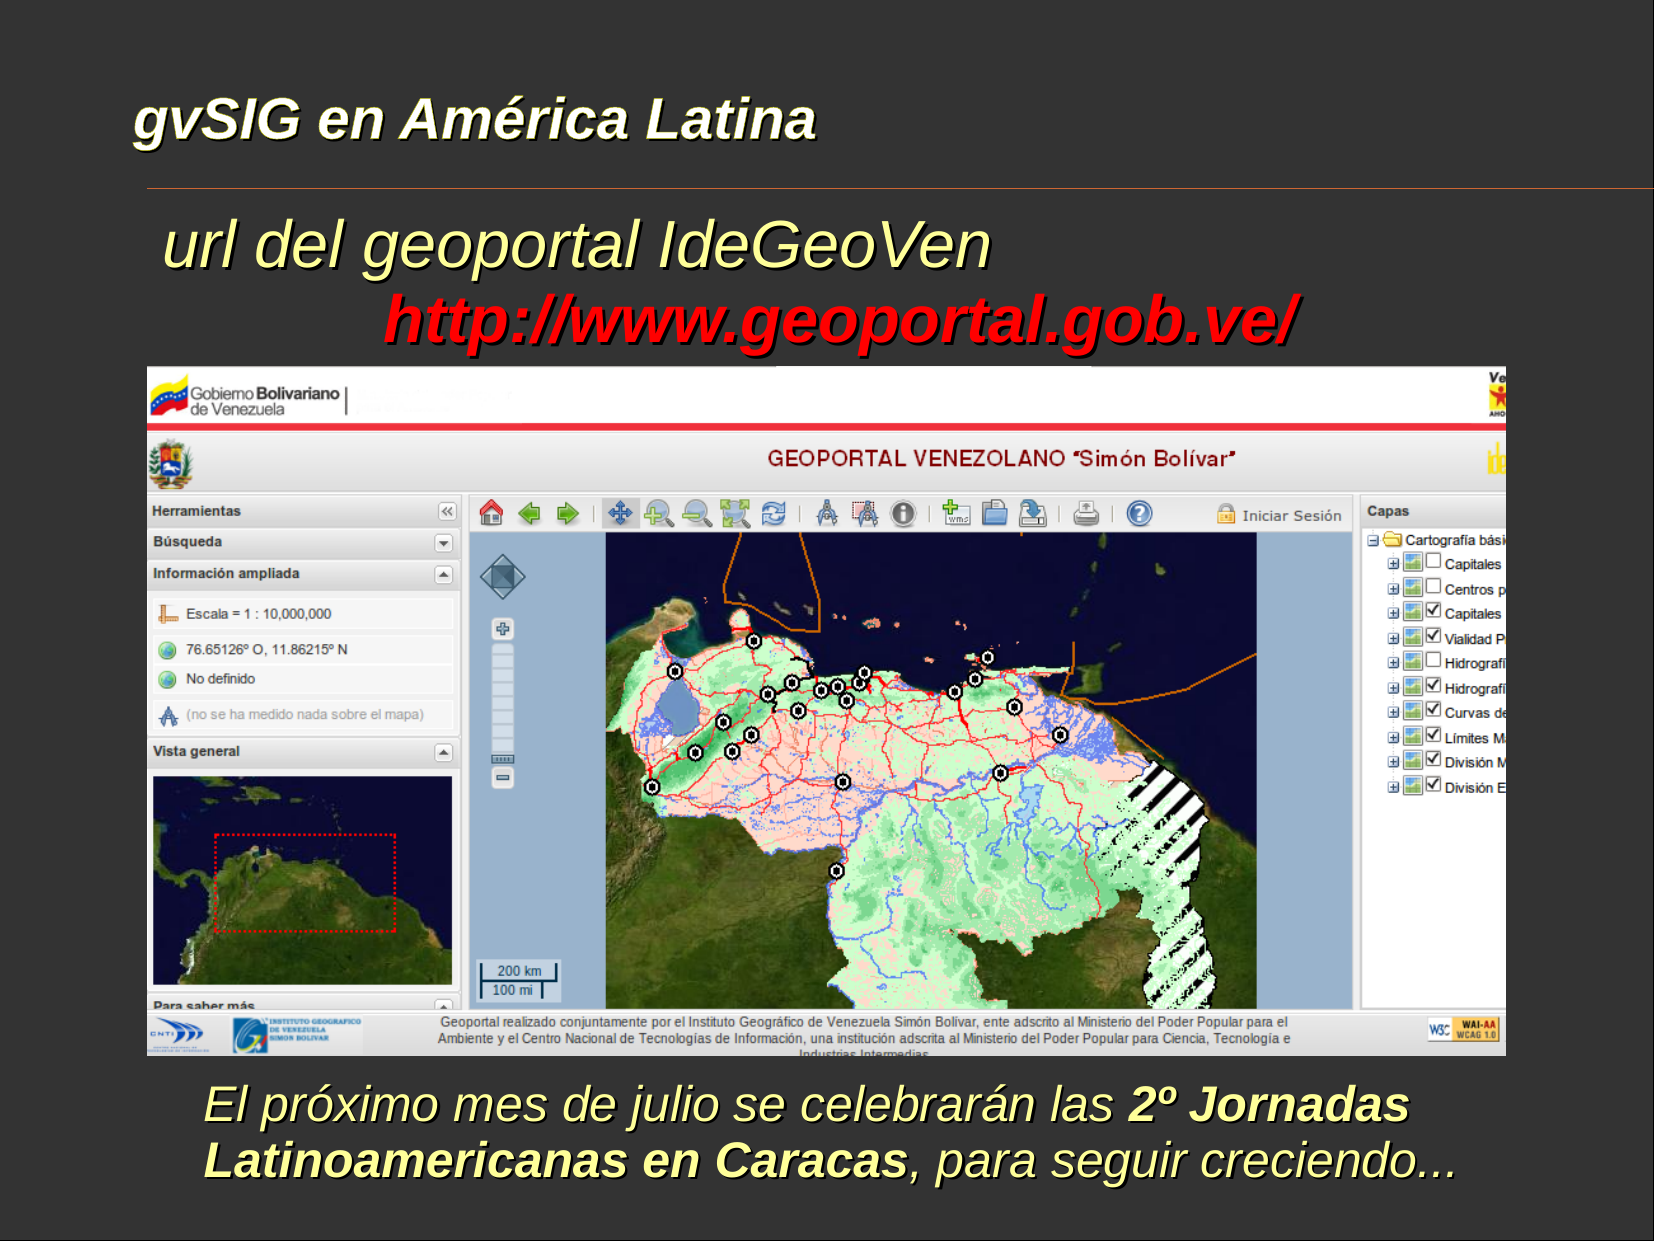

gvSIG en América Latina
url del geoportal IdeGeoVen 										http://www.geoportal.gob.ve/
El próximo mes de julio se celebrarán las 2º Jornadas Latinoamericanas en Caracas, para seguir creciendo...